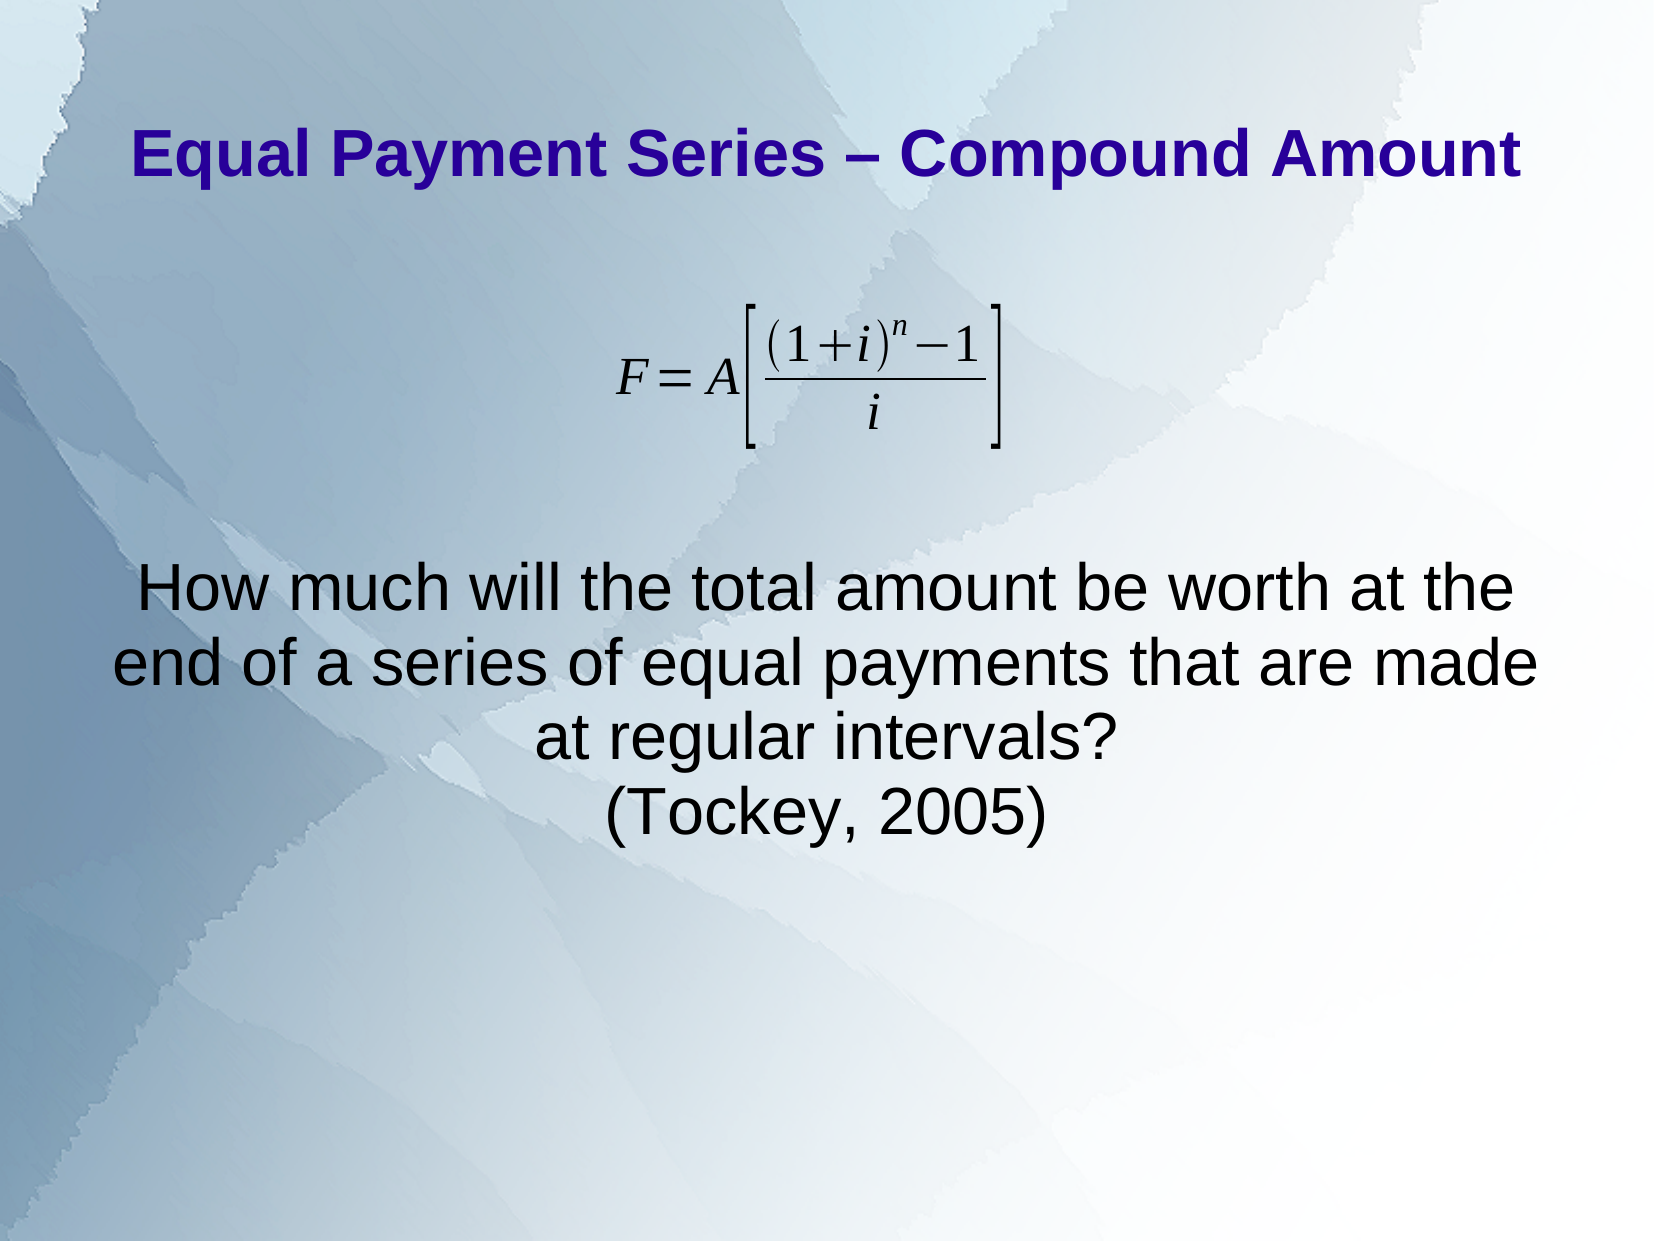

# Equal Payment Series – Compound Amount
How much will the total amount be worth at the end of a series of equal payments that are made at regular intervals?
(Tockey, 2005)